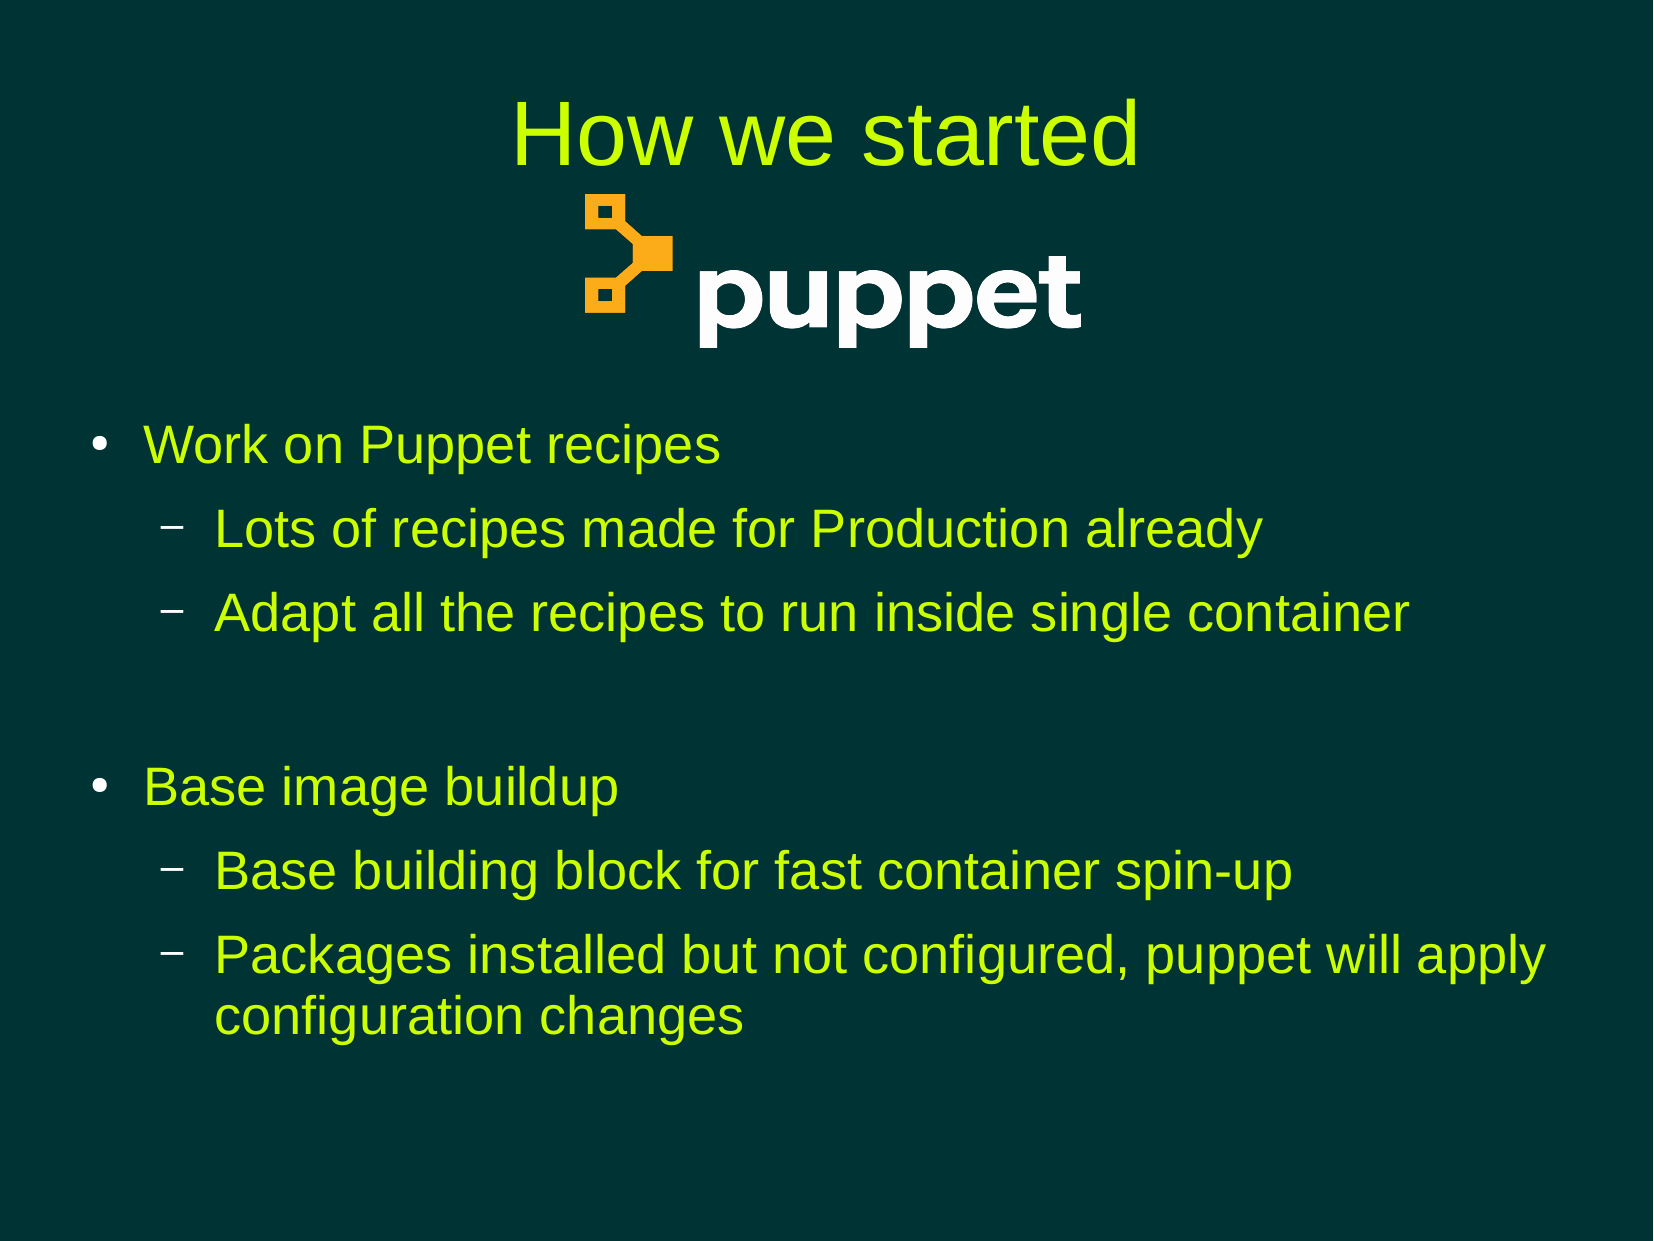

# How we started
Work on Puppet recipes
Lots of recipes made for Production already
Adapt all the recipes to run inside single container
Base image buildup
Base building block for fast container spin-up
Packages installed but not configured, puppet will apply configuration changes